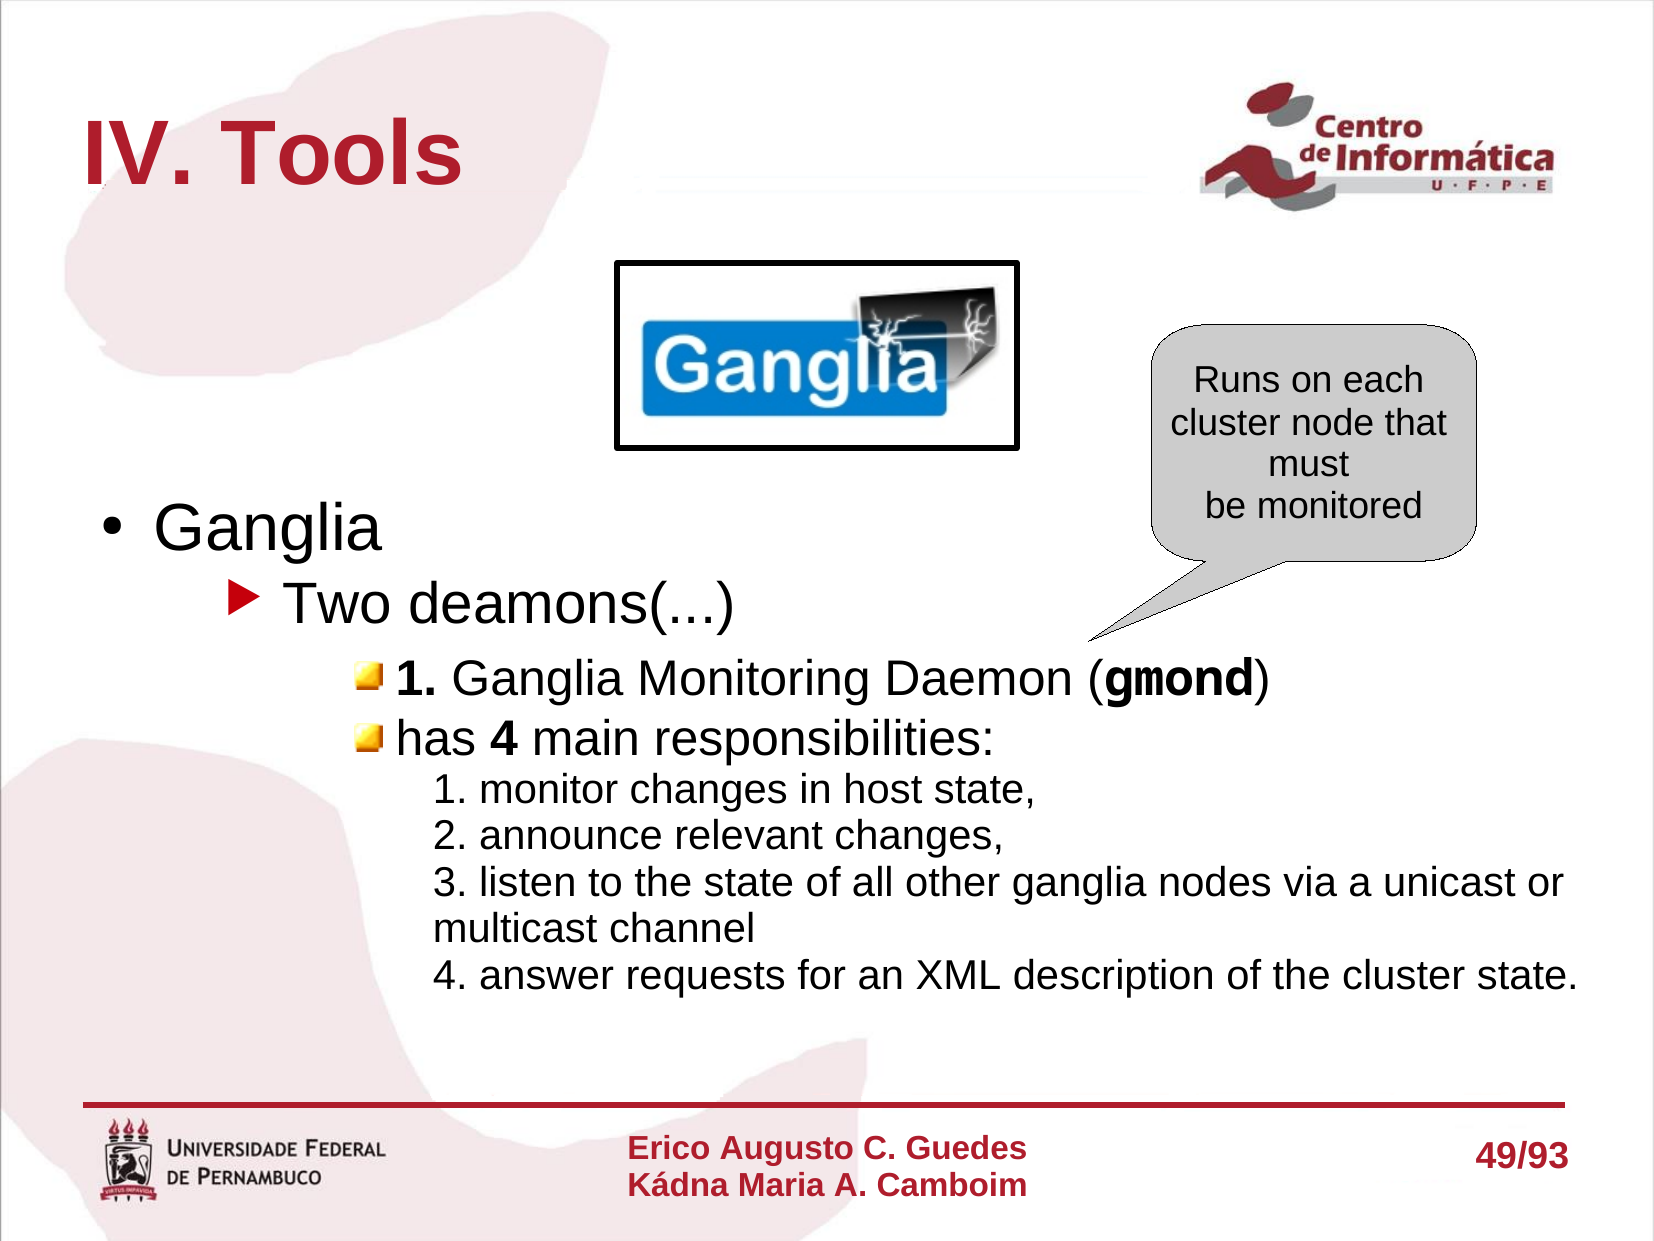

# IV. Tools
Runs on each
cluster node that
must
be monitored
Ganglia
 Two deamons(...)
1. Ganglia Monitoring Daemon (gmond)
has 4 main responsibilities:
1. monitor changes in host state,
2. announce relevant changes,
3. listen to the state of all other ganglia nodes via a unicast or multicast channel
4. answer requests for an XML description of the cluster state.